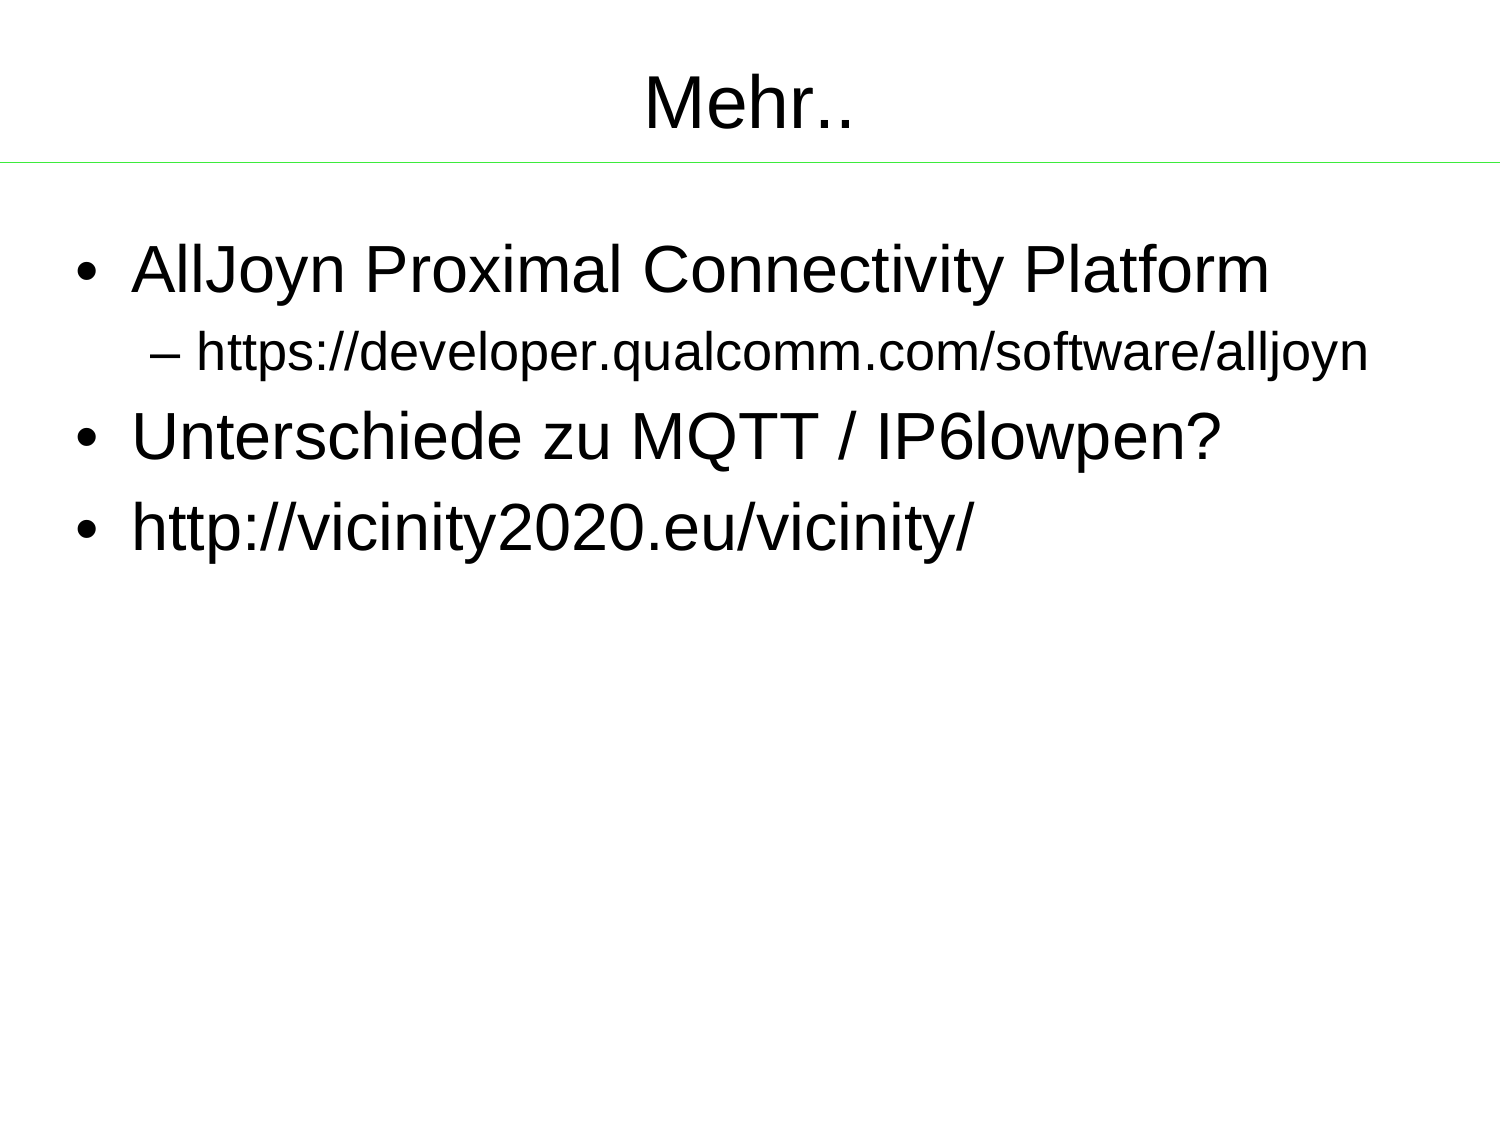

# Mehr..
AllJoyn Proximal Connectivity Platform
https://developer.qualcomm.com/software/alljoyn
Unterschiede zu MQTT / IP6lowpen?
http://vicinity2020.eu/vicinity/